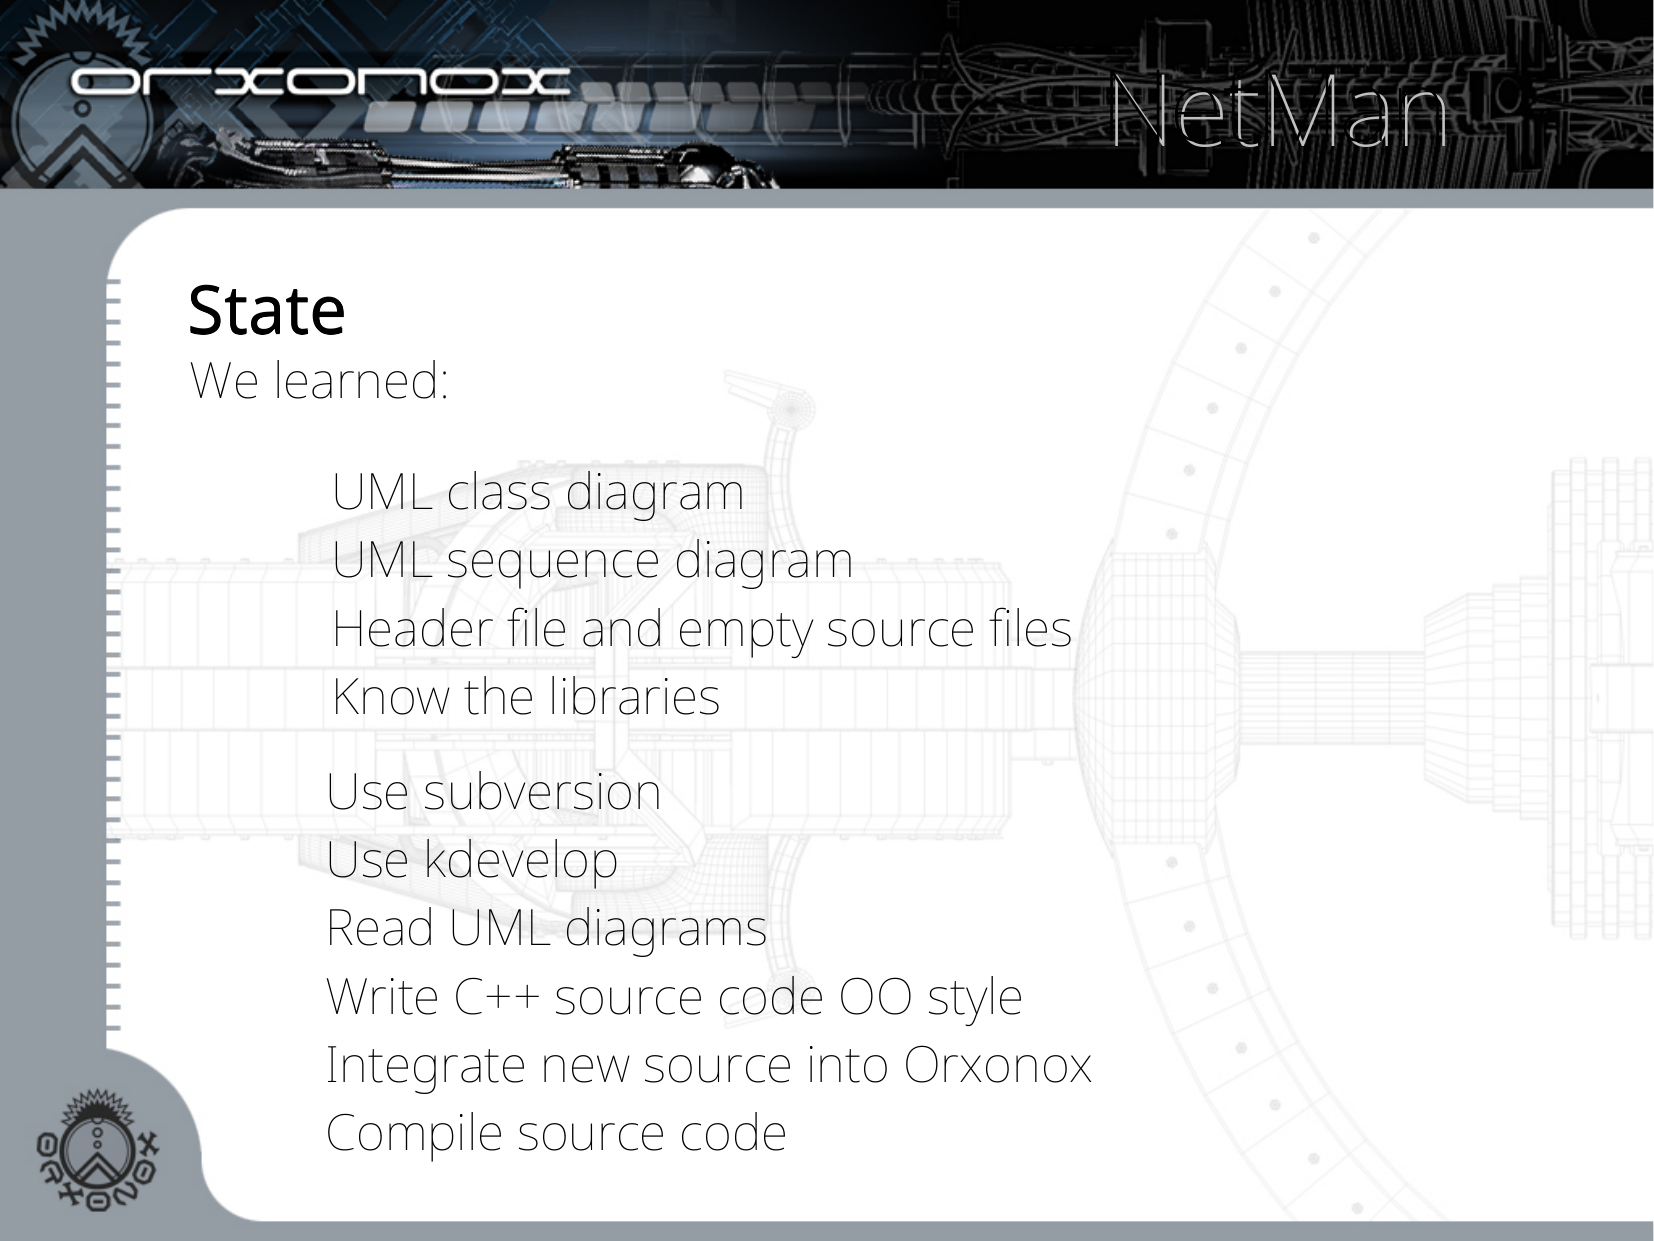

NetMan
State
We learned:
 UML class diagram
 UML sequence diagram
 Header file and empty source files
 Know the libraries
 Use subversion
 Use kdevelop
 Read UML diagrams
 Write C++ source code OO style
 Integrate new source into Orxonox
 Compile source code